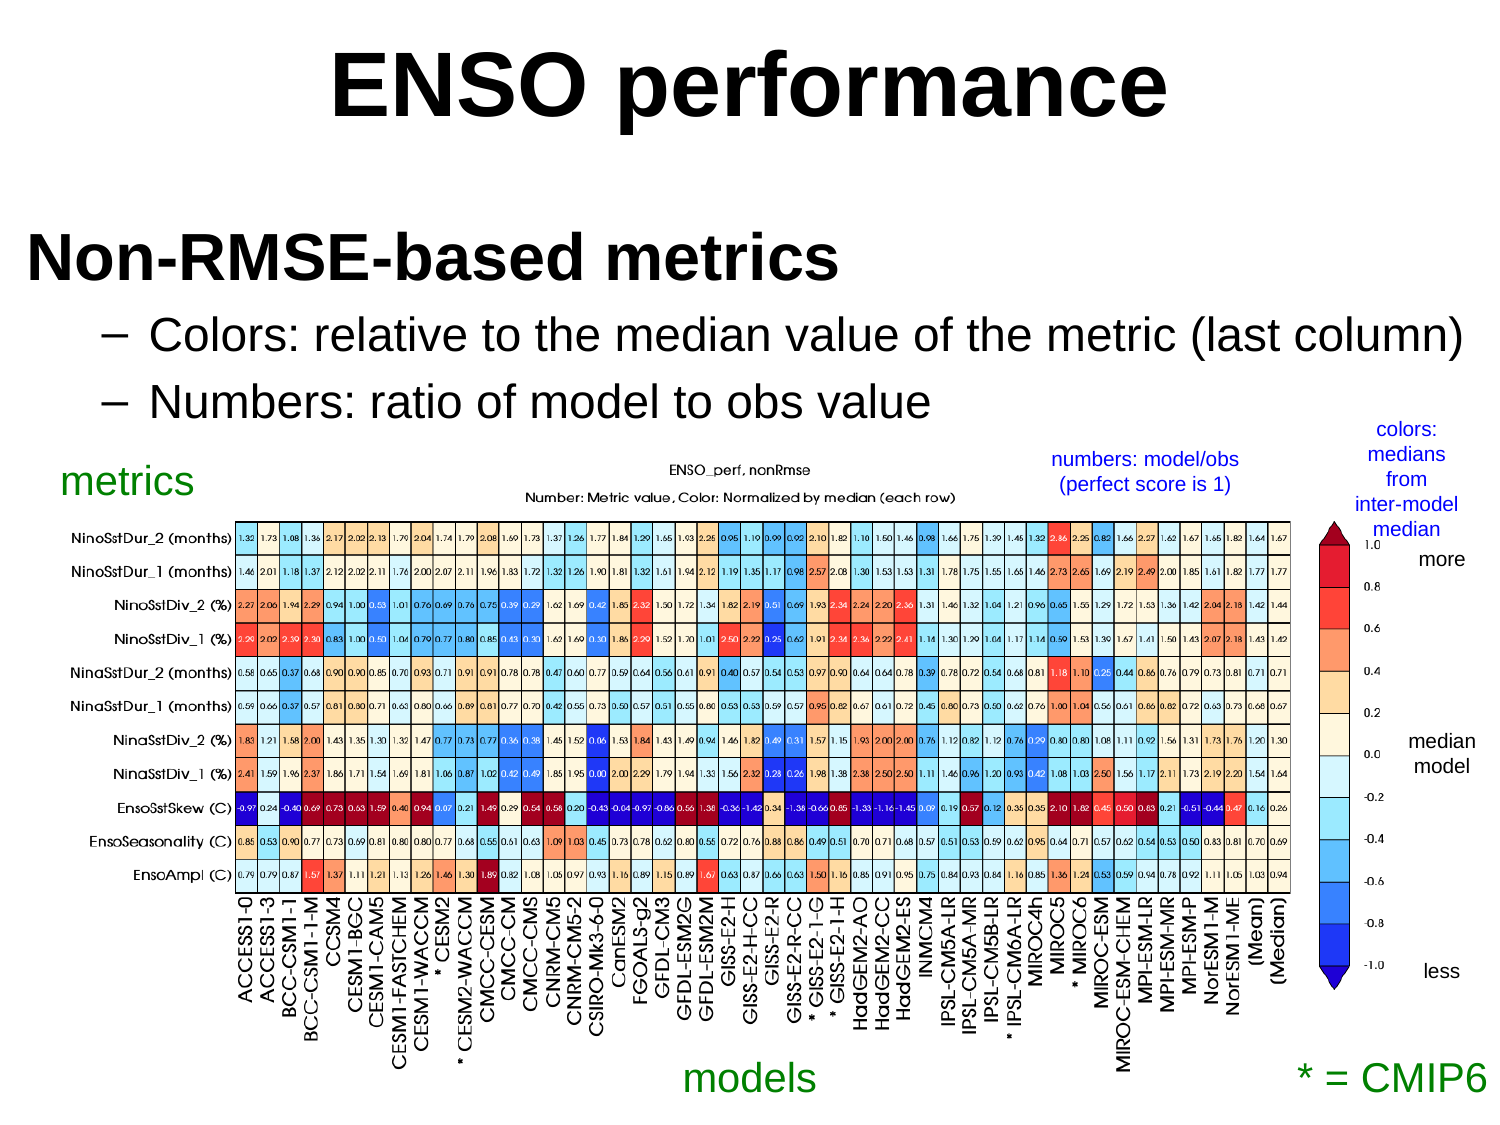

ENSO performance
Non-RMSE-based metrics
Colors: relative to the median value of the metric (last column)
Numbers: ratio of model to obs value
colors:
medians
from
inter-model
median
numbers: model/obs
(perfect score is 1)
metrics
more
median
model
less
models
* = CMIP6